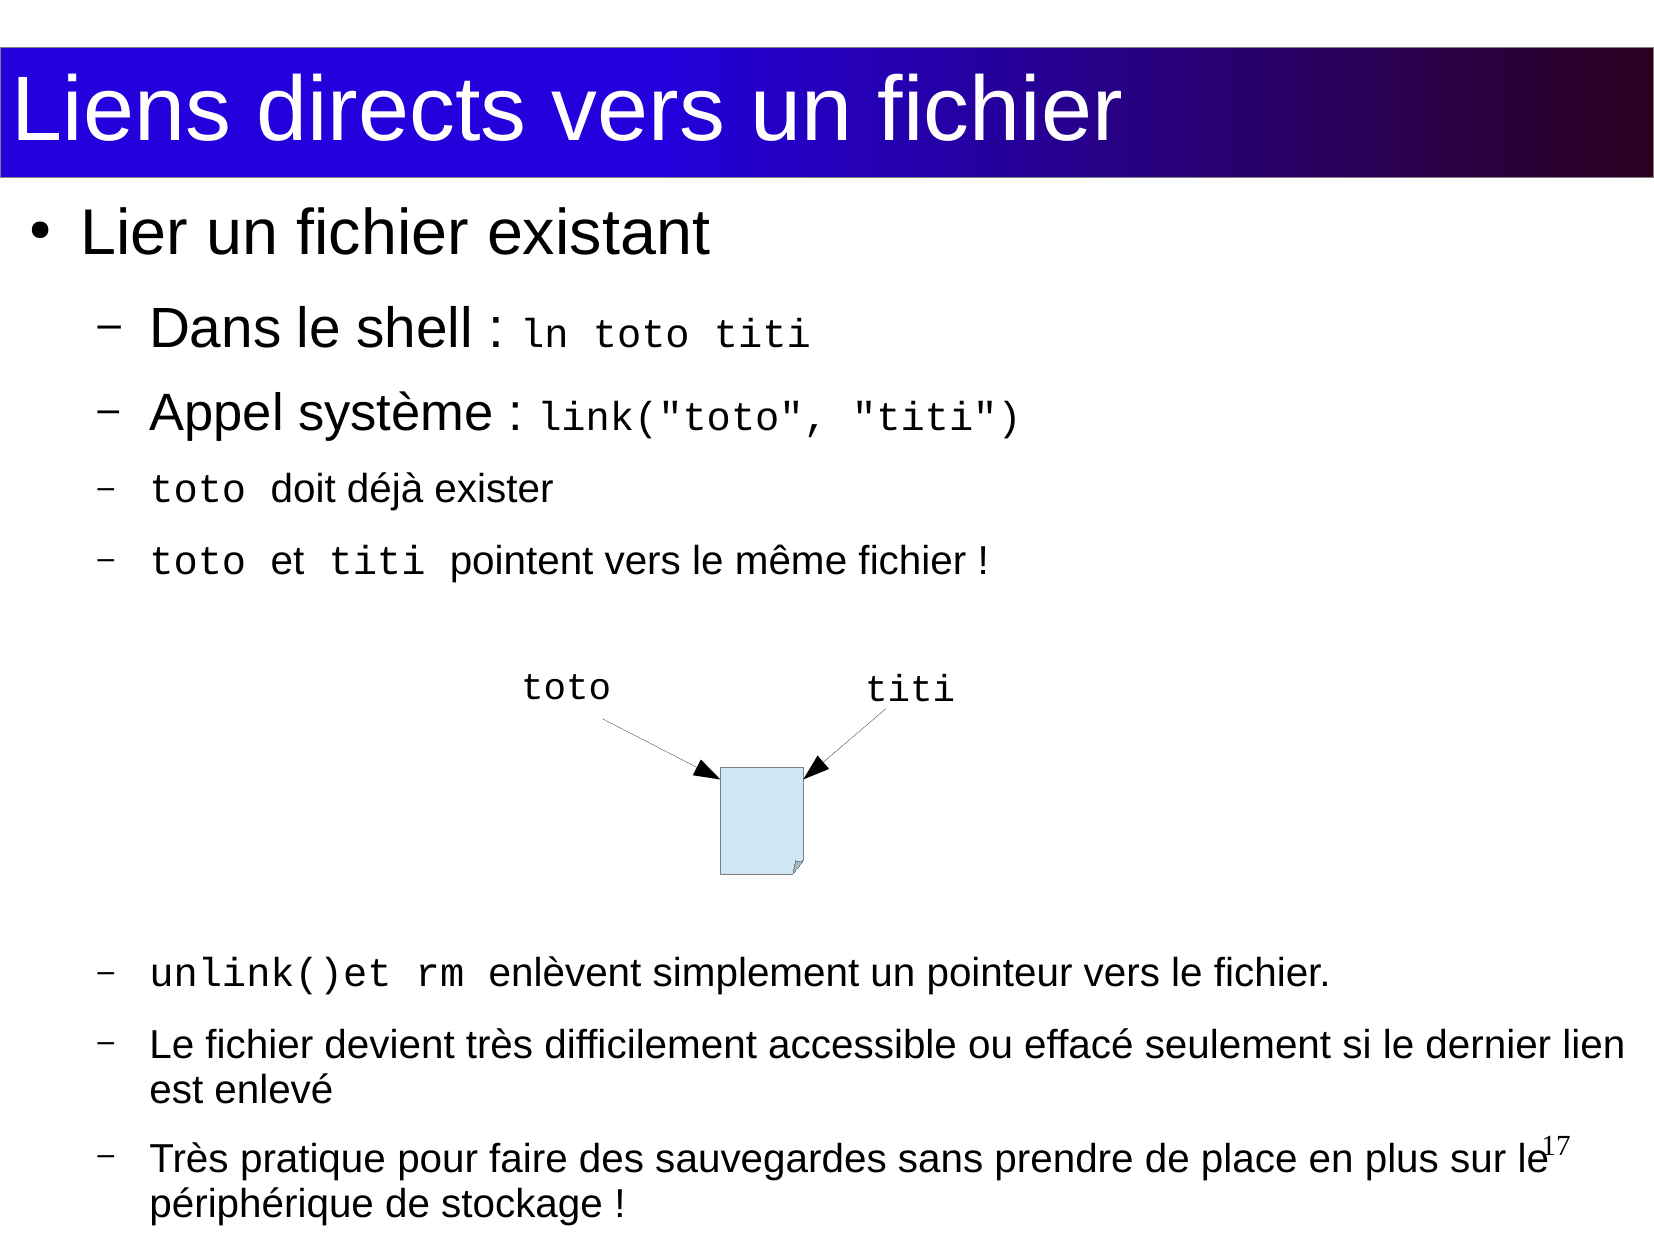

# Liens directs vers un fichier
Lier un fichier existant
Dans le shell : ln toto titi
Appel système : link("toto", "titi")
toto doit déjà exister
toto et titi pointent vers le même fichier !
unlink()et rm enlèvent simplement un pointeur vers le fichier.
Le fichier devient très difficilement accessible ou effacé seulement si le dernier lien est enlevé
Très pratique pour faire des sauvegardes sans prendre de place en plus sur le périphérique de stockage !
toto
titi
17